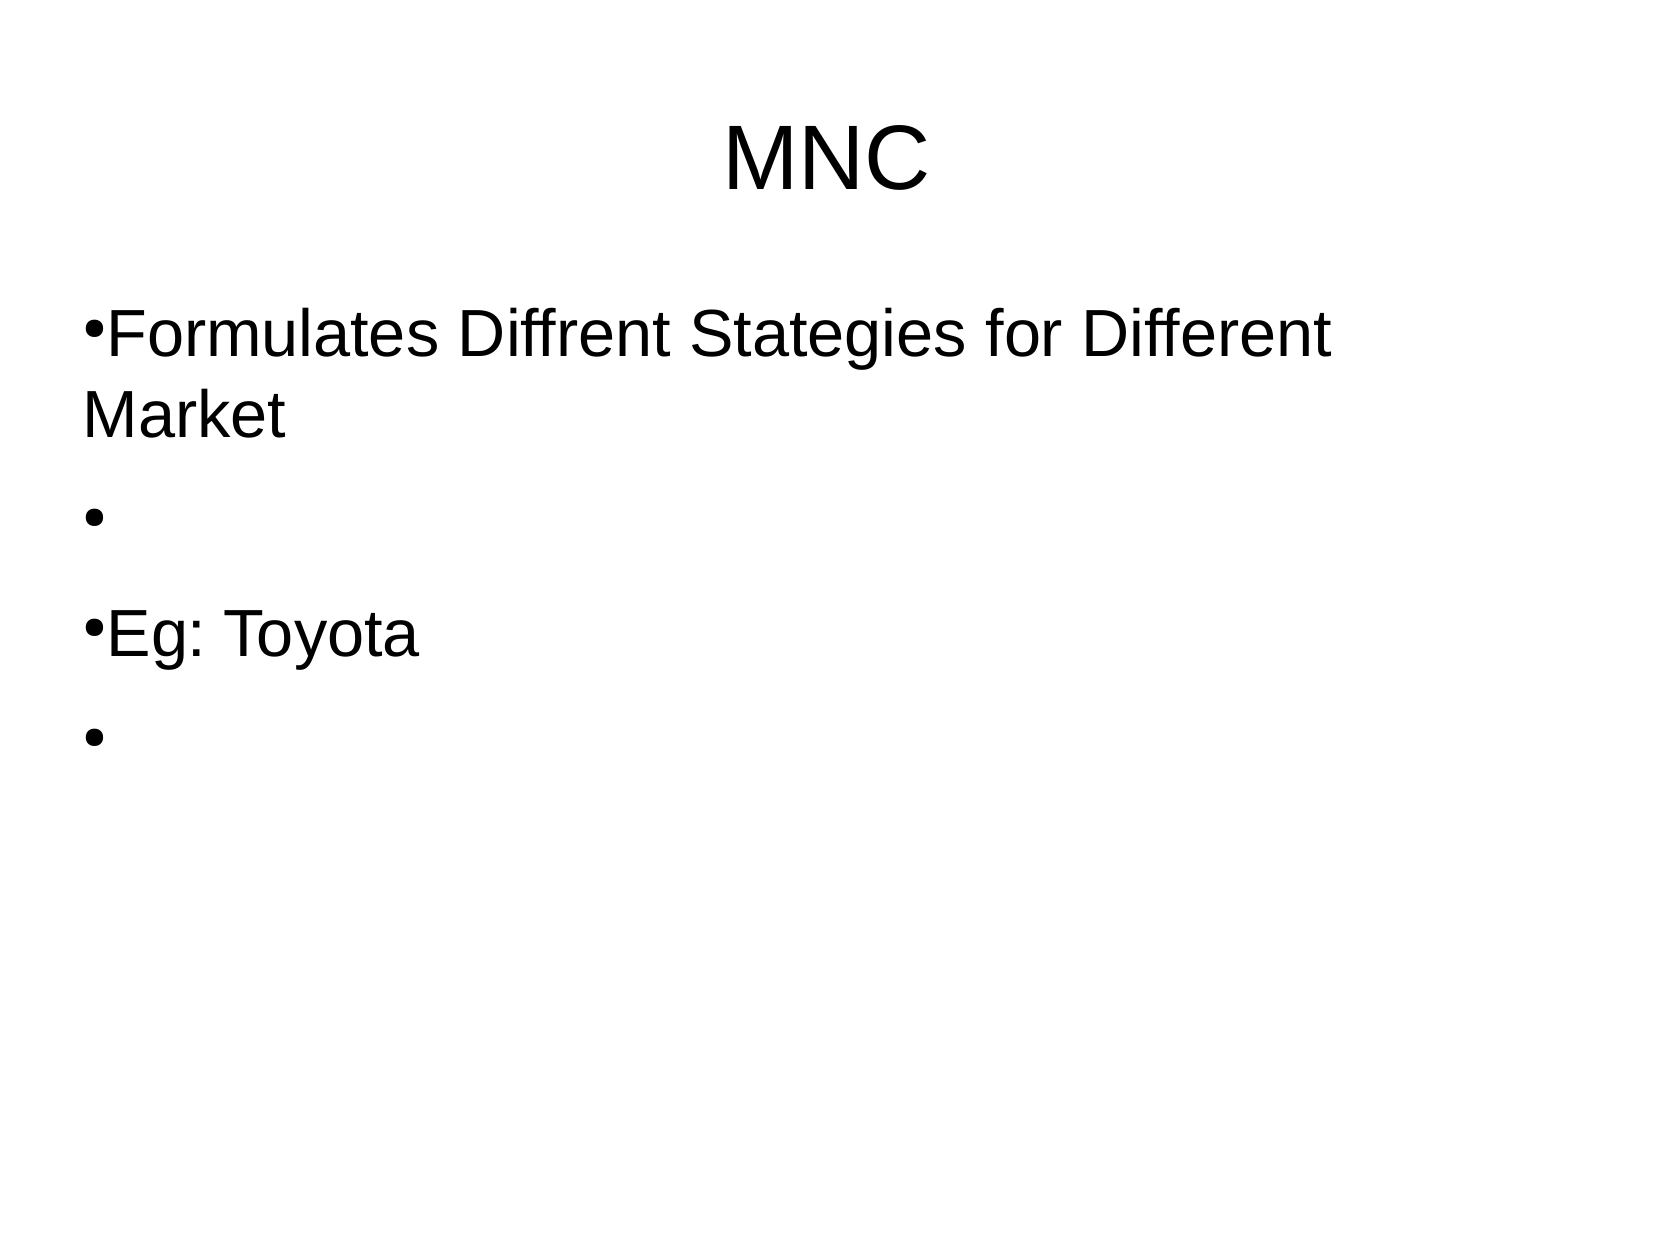

# MNC
Formulates Diffrent Stategies for Different Market
Eg: Toyota